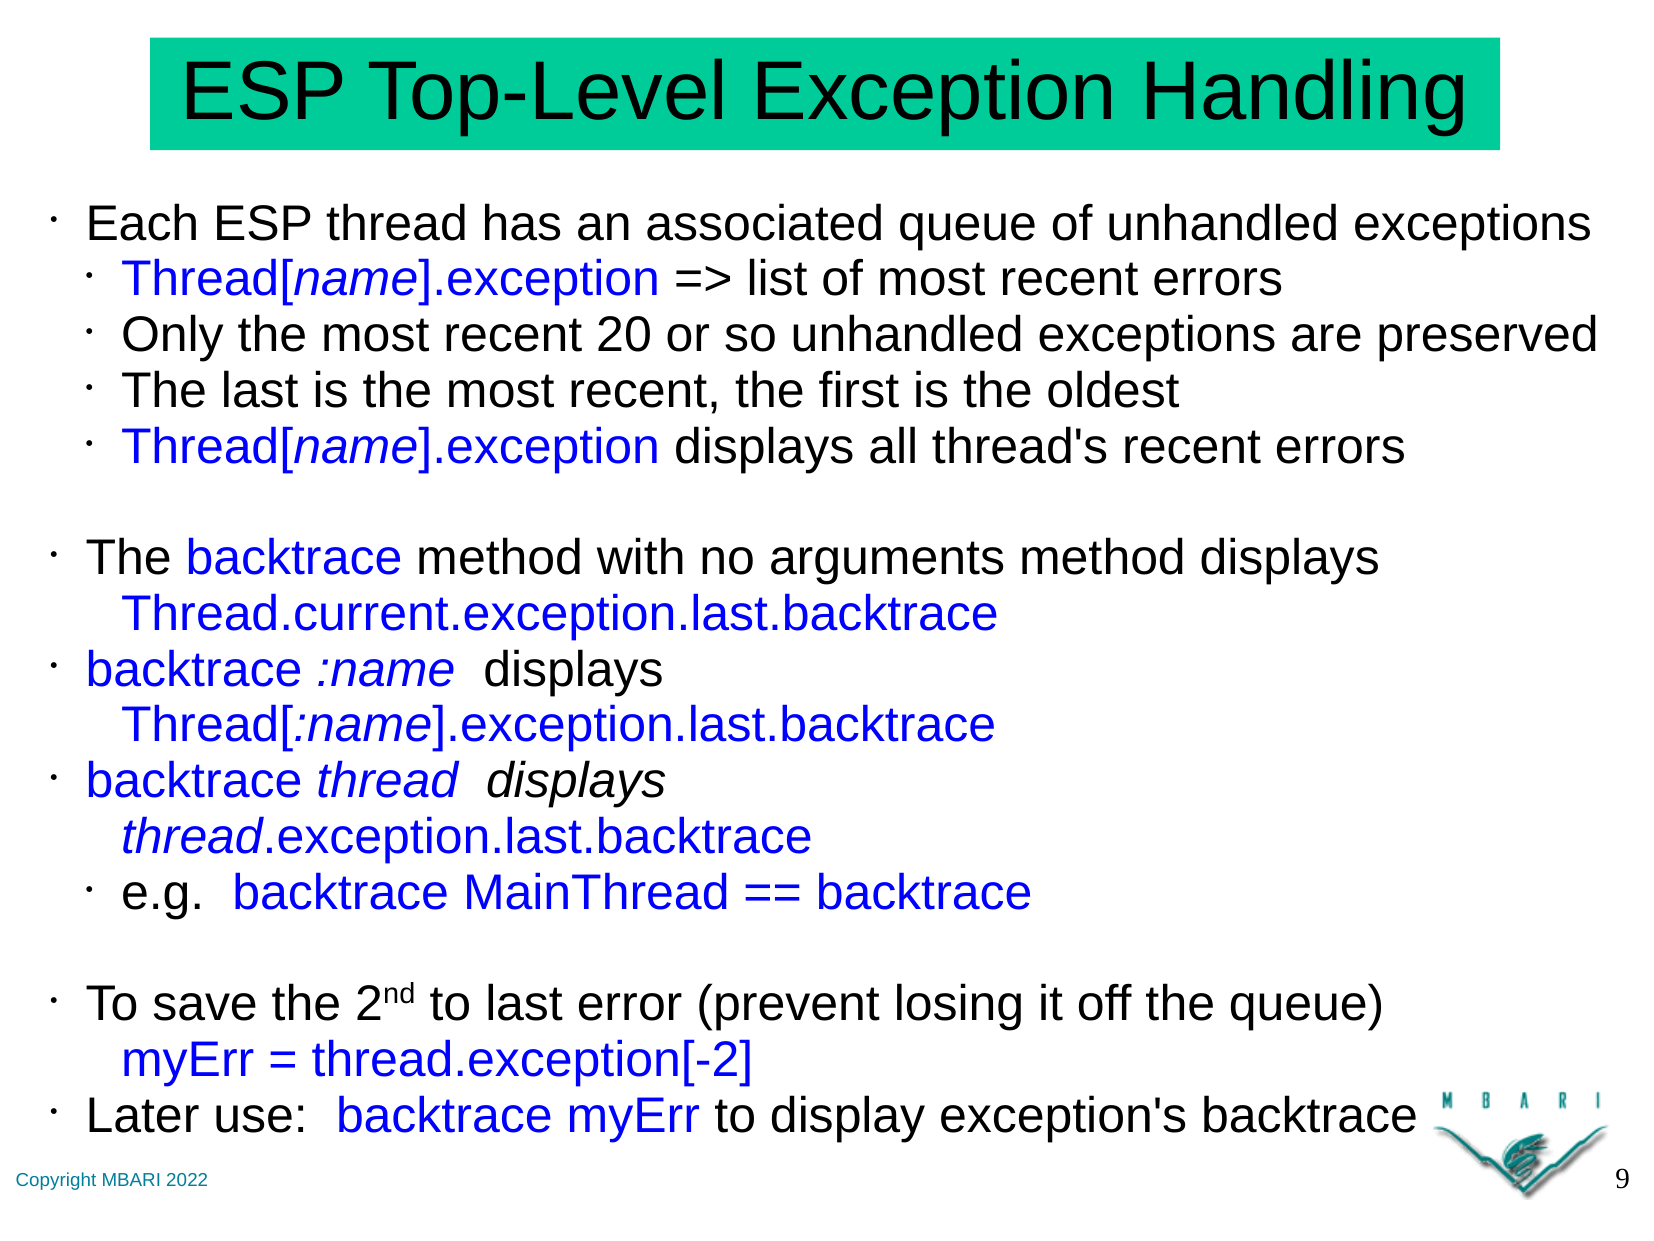

ESP Top-Level Exception Handling
Each ESP thread has an associated queue of unhandled exceptions
Thread[name].exception => list of most recent errors
Only the most recent 20 or so unhandled exceptions are preserved
The last is the most recent, the first is the oldest
Thread[name].exception displays all thread's recent errors
The backtrace method with no arguments method displays
Thread.current.exception.last.backtrace
backtrace :name displays
Thread[:name].exception.last.backtrace
backtrace thread displays
thread.exception.last.backtrace
e.g. backtrace MainThread == backtrace
To save the 2nd to last error (prevent losing it off the queue)
myErr = thread.exception[-2]
Later use: backtrace myErr to display exception's backtrace